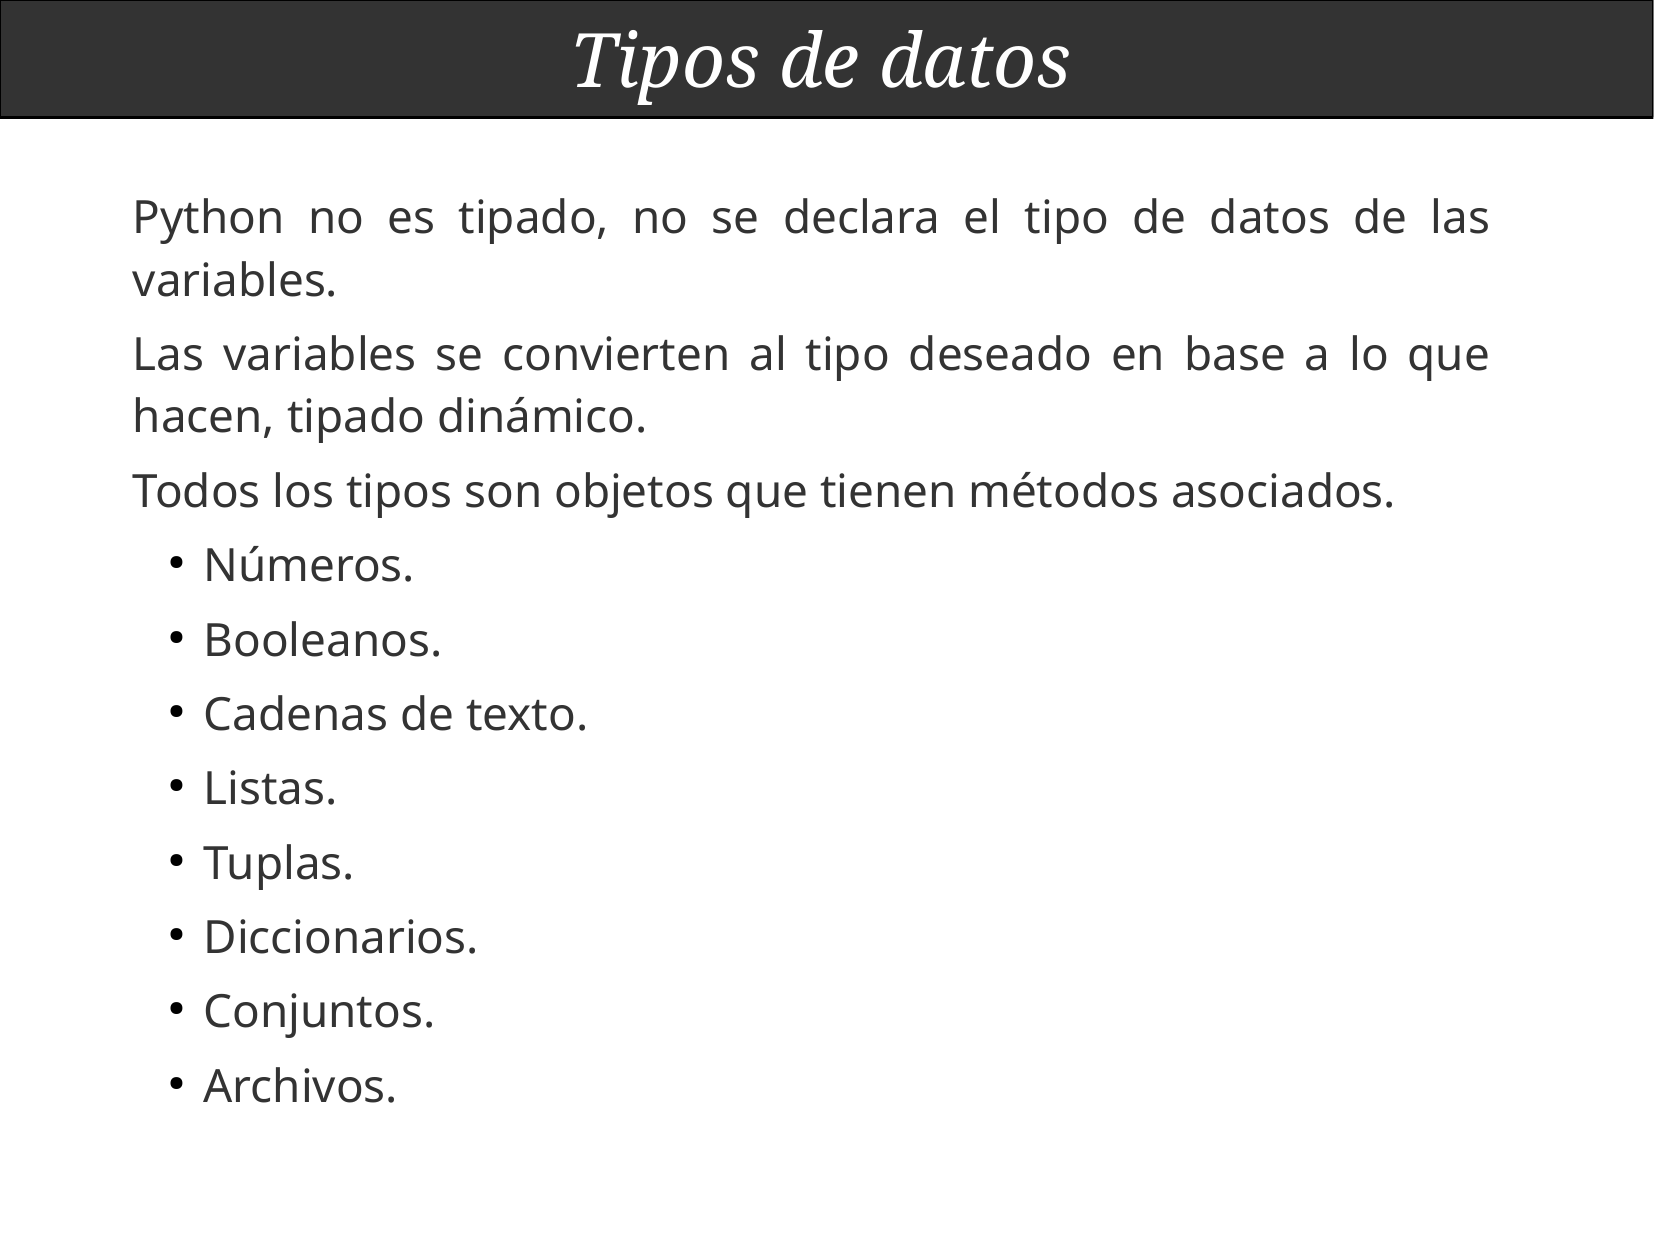

Tipos de datos
Python no es tipado, no se declara el tipo de datos de las variables.
Las variables se convierten al tipo deseado en base a lo que hacen, tipado dinámico.
Todos los tipos son objetos que tienen métodos asociados.
Números.
Booleanos.
Cadenas de texto.
Listas.
Tuplas.
Diccionarios.
Conjuntos.
Archivos.